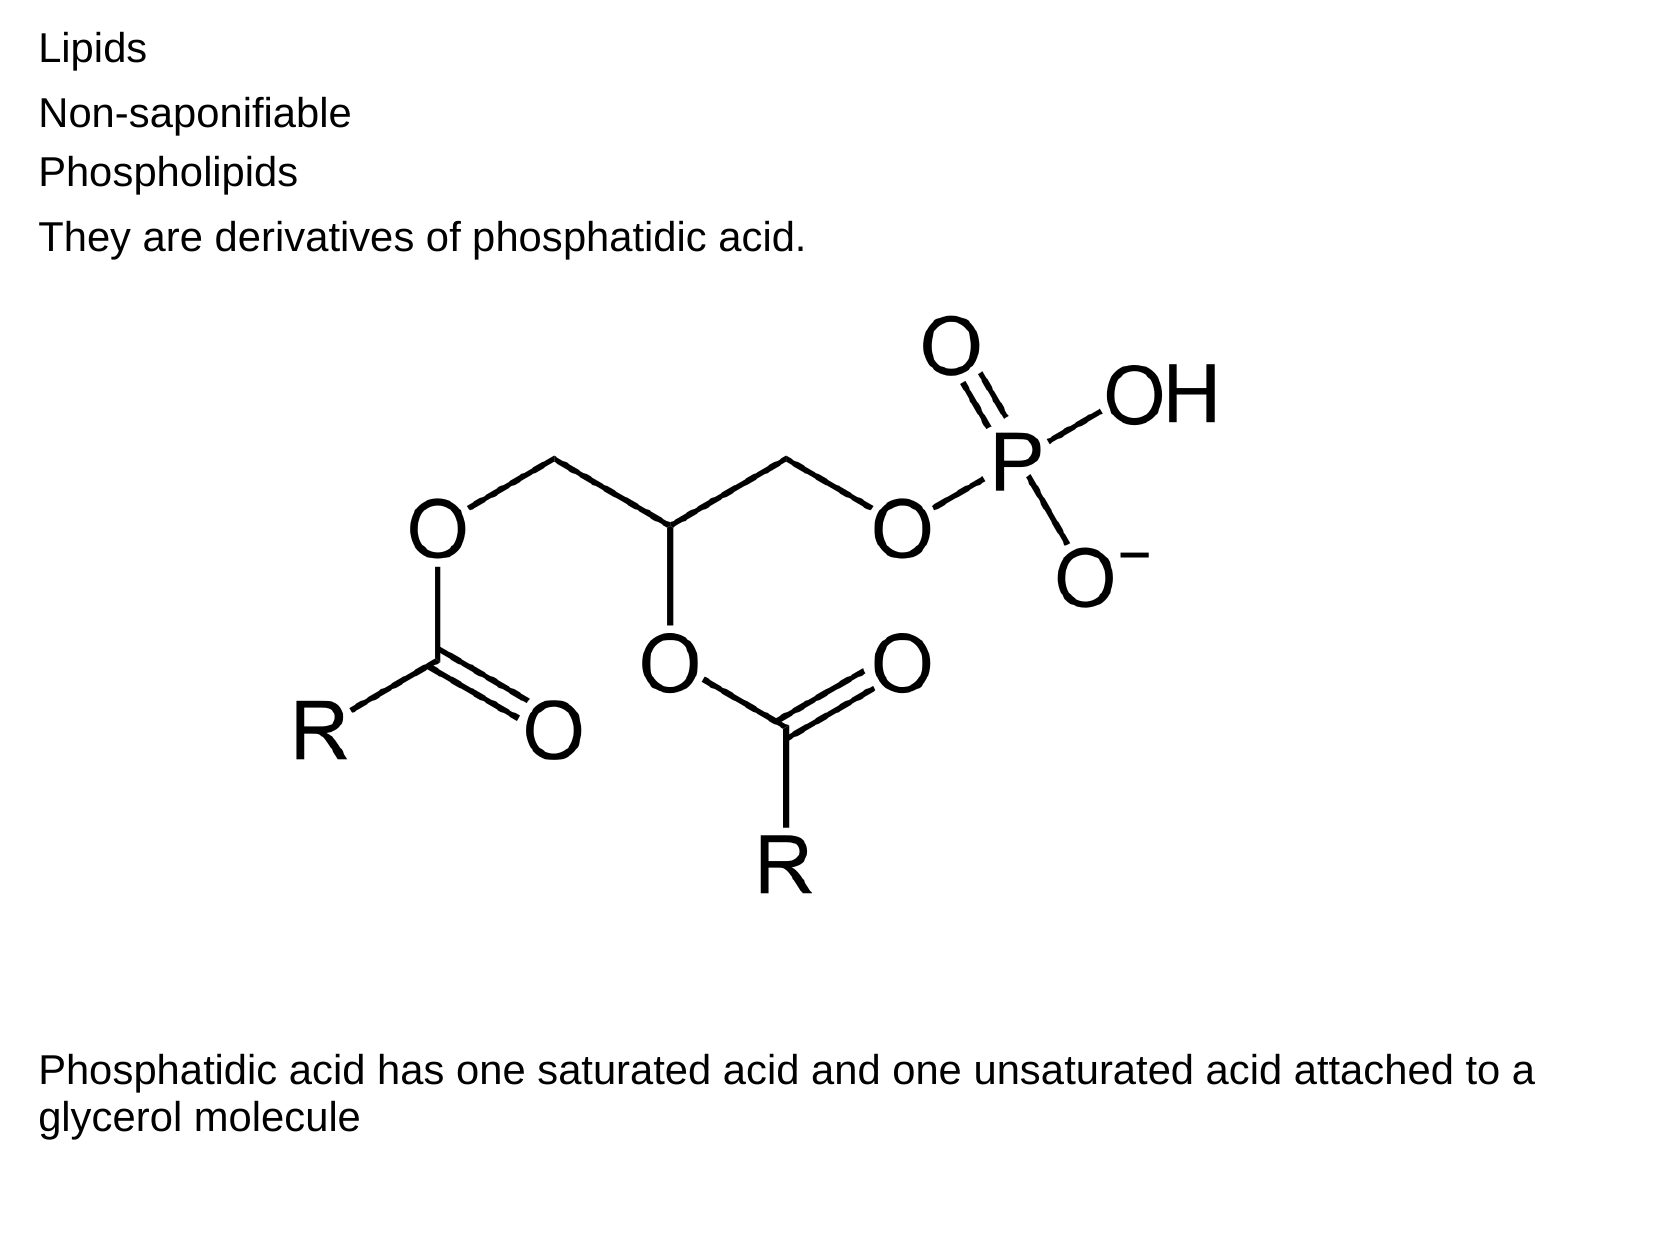

Lipids
Non-saponifiable
Phospholipids
They are derivatives of phosphatidic acid.
Phosphatidic acid has one saturated acid and one unsaturated acid attached to a glycerol molecule